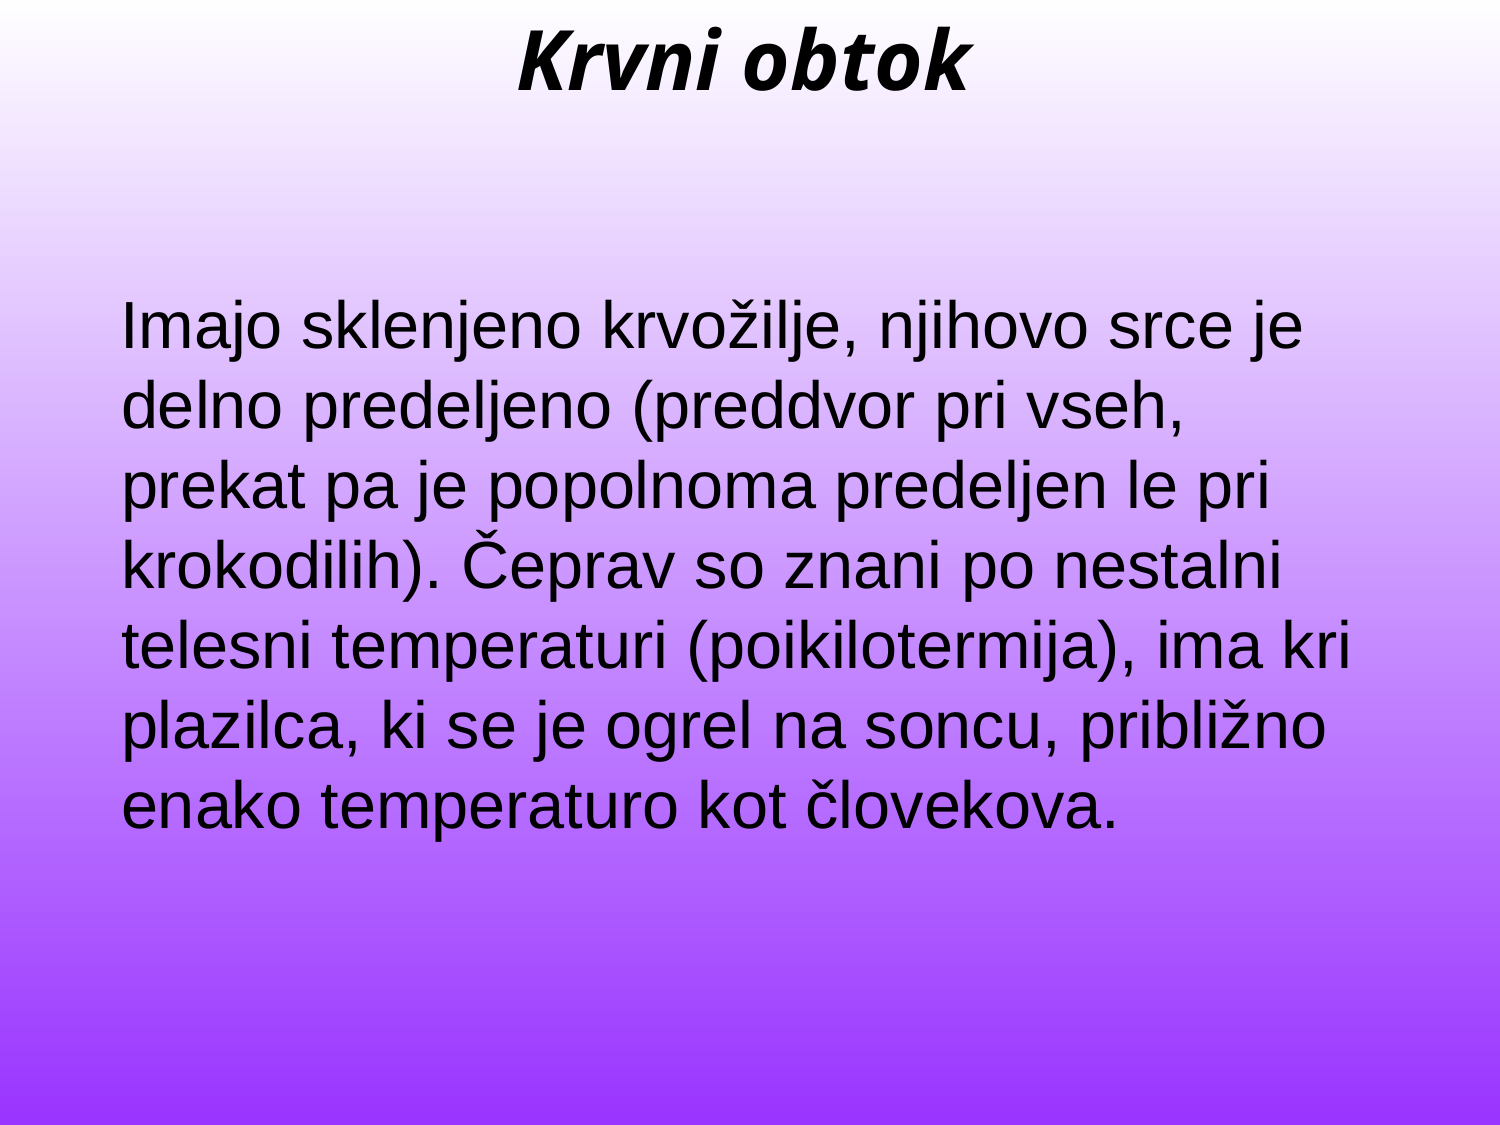

Krvni obtok
 Imajo sklenjeno krvožilje, njihovo srce je delno predeljeno (preddvor pri vseh, prekat pa je popolnoma predeljen le pri krokodilih). Čeprav so znani po nestalni telesni temperaturi (poikilotermija), ima kri plazilca, ki se je ogrel na soncu, približno enako temperaturo kot človekova.